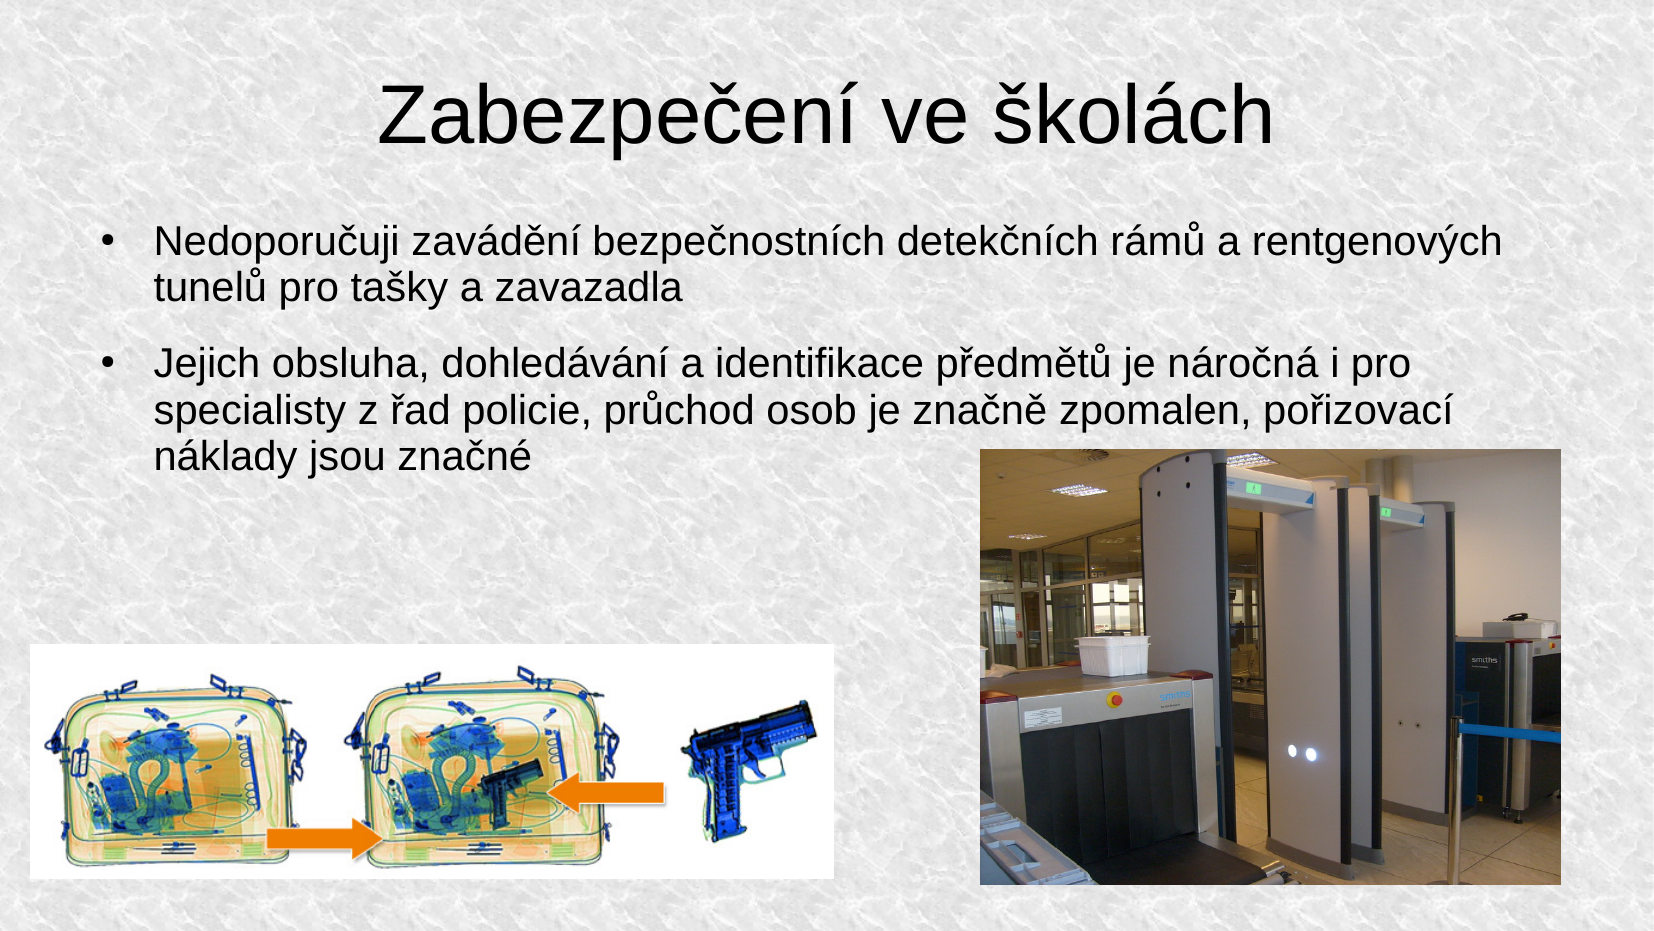

# Zabezpečení ve školách
Nedoporučuji zavádění bezpečnostních detekčních rámů a rentgenových tunelů pro tašky a zavazadla
Jejich obsluha, dohledávání a identifikace předmětů je náročná i pro specialisty z řad policie, průchod osob je značně zpomalen, pořizovací náklady jsou značné